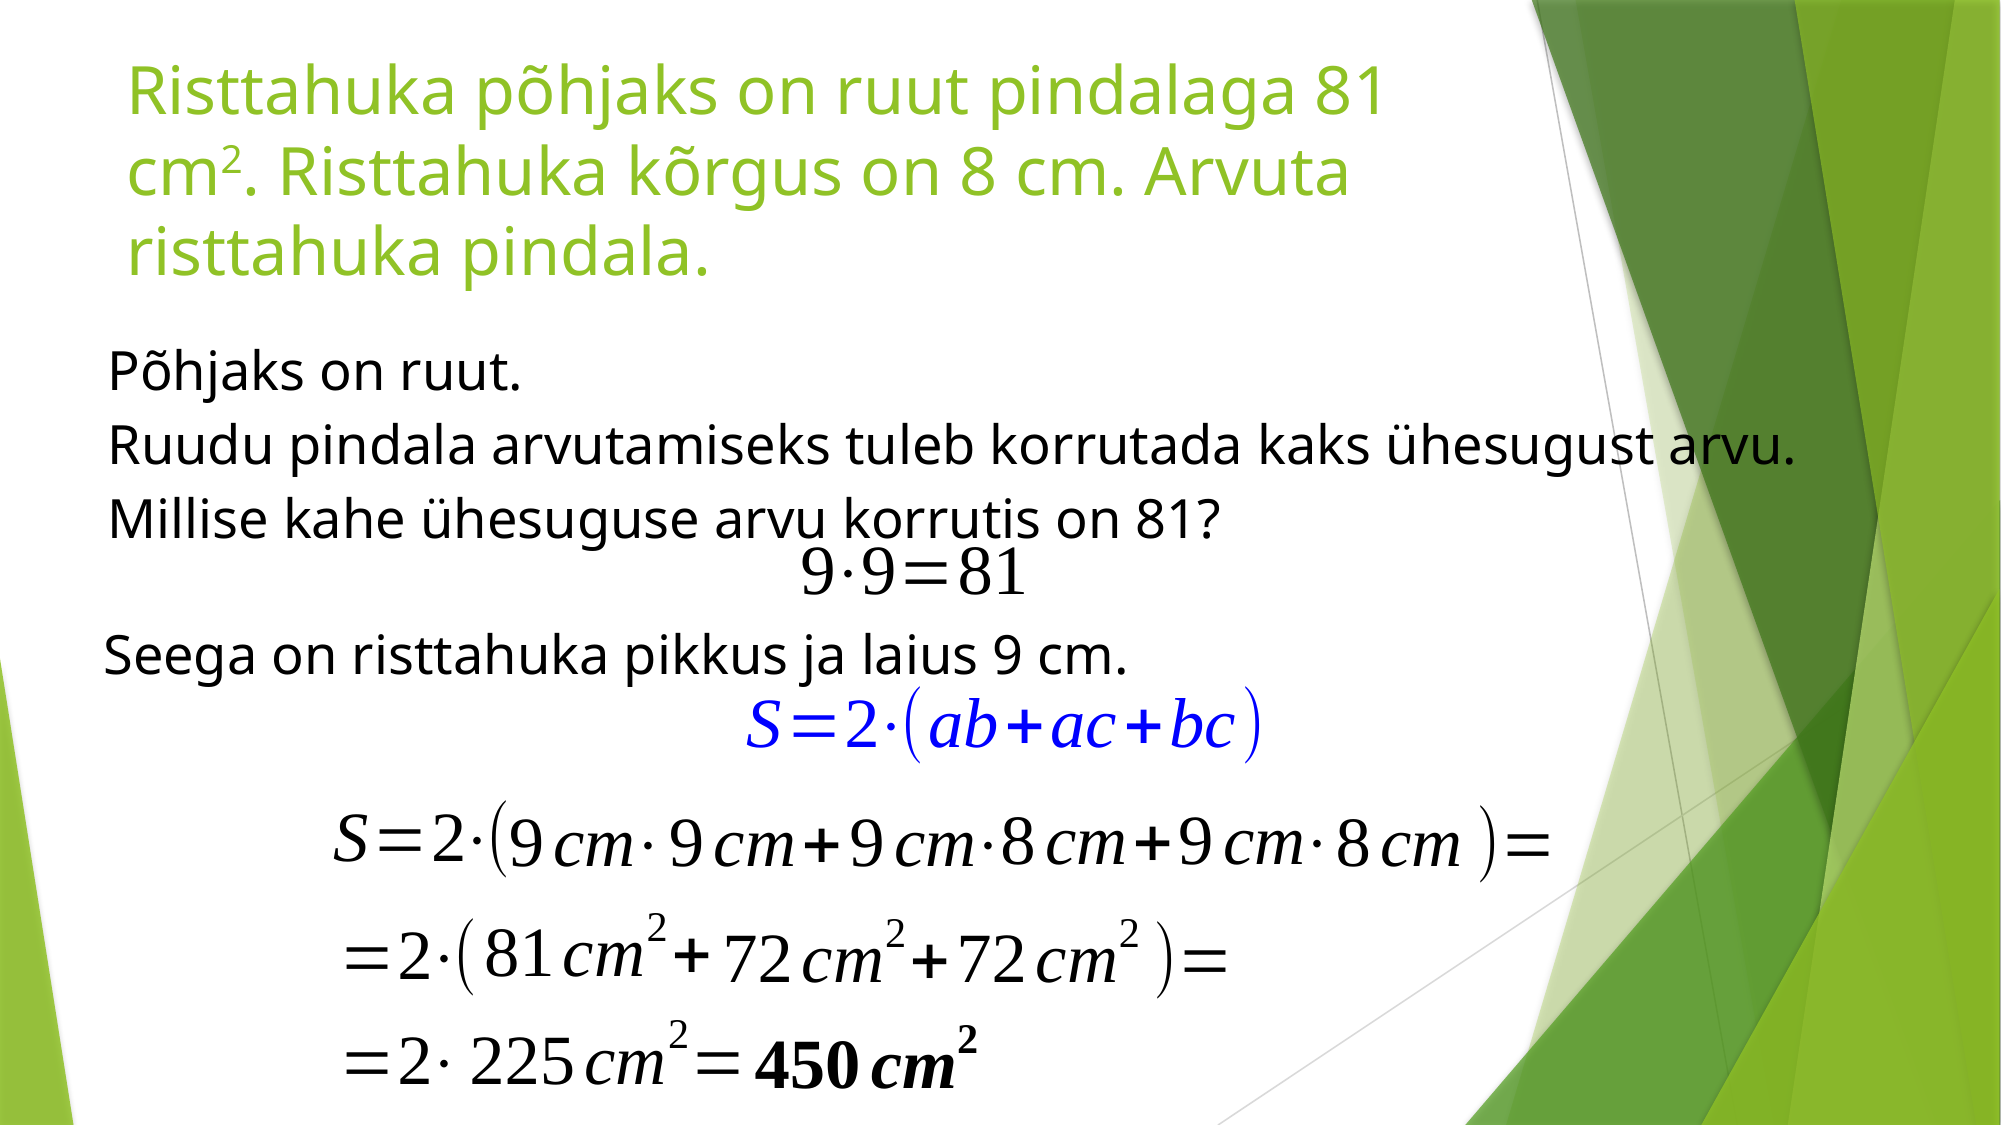

# Risttahuka põhjaks on ruut pindalaga 81 cm2. Risttahuka kõrgus on 8 cm. Arvuta risttahuka pindala.
Põhjaks on ruut.
Ruudu pindala arvutamiseks tuleb korrutada kaks ühesugust arvu.
Millise kahe ühesuguse arvu korrutis on 81?
Seega on risttahuka pikkus ja laius 9 cm.